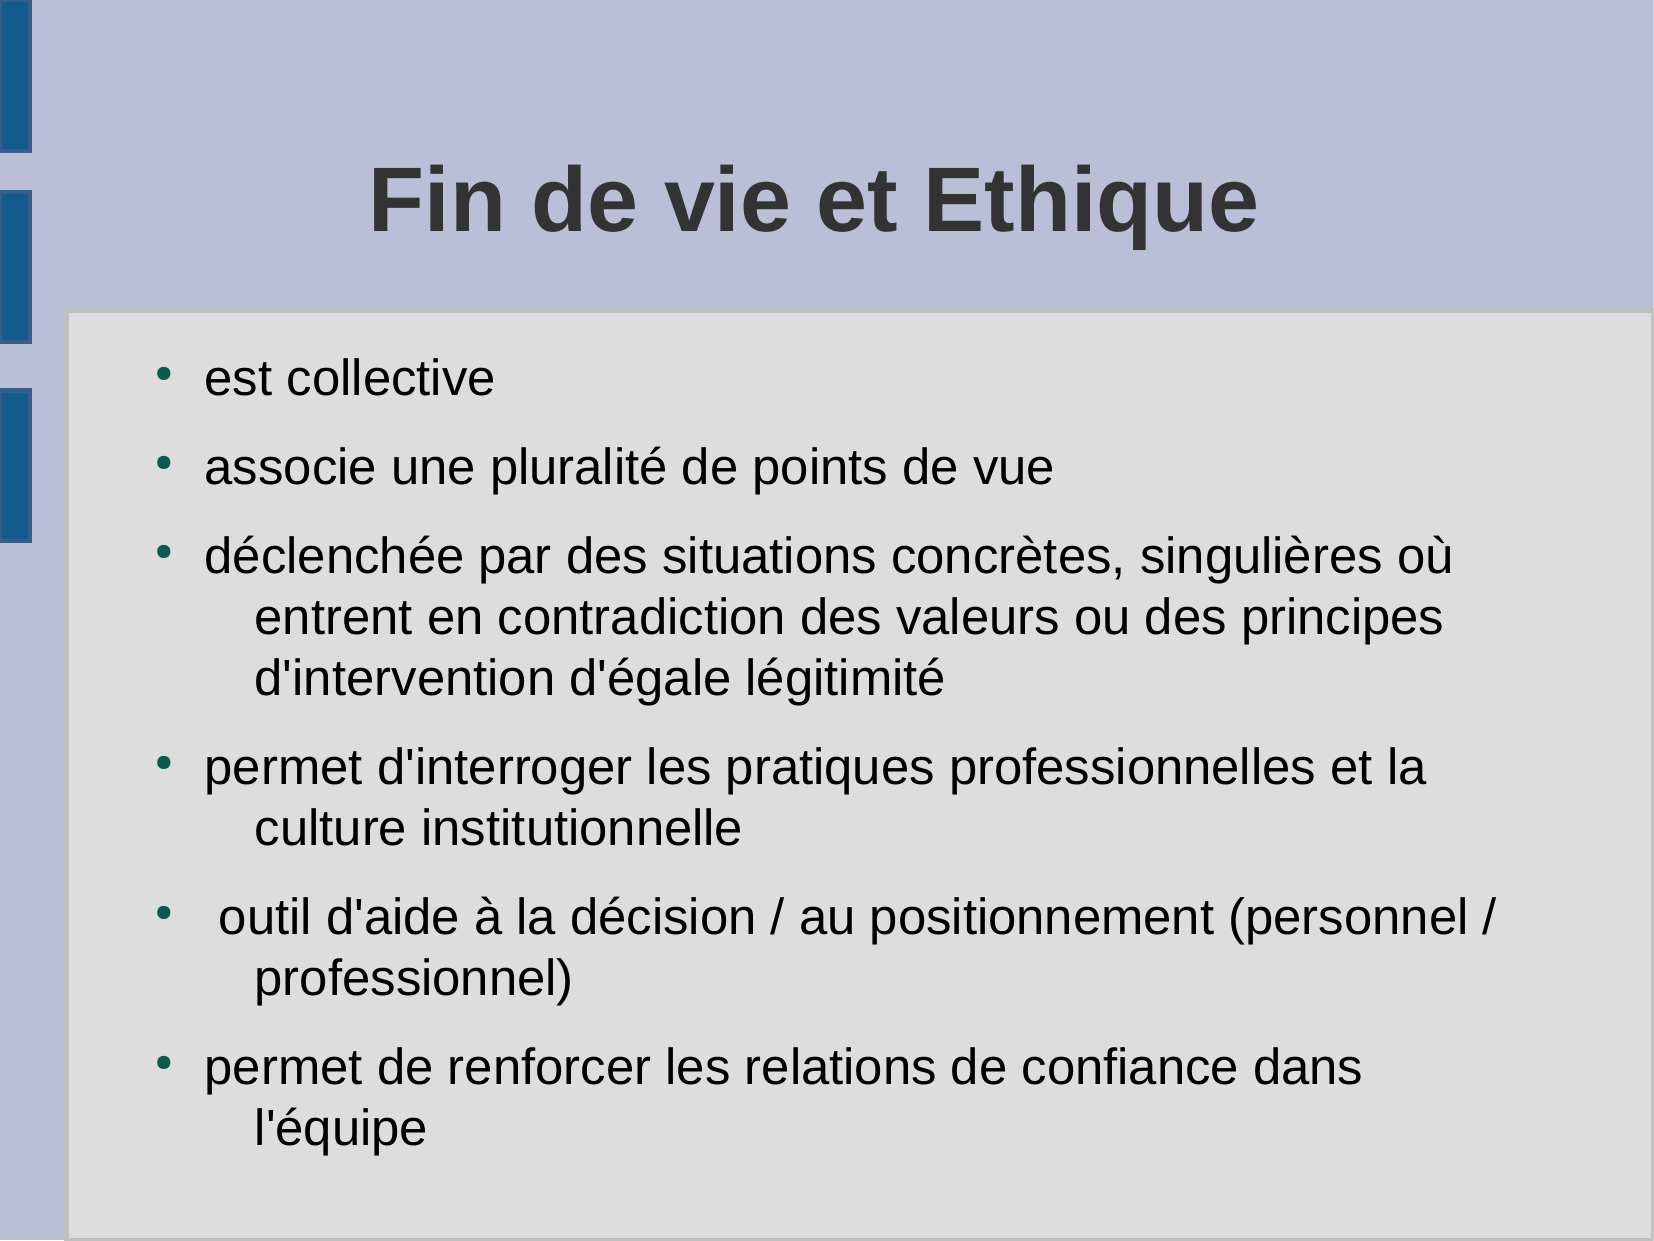

# Fin de vie et Ethique
est collective
associe une pluralité de points de vue
déclenchée par des situations concrètes, singulières où entrent en contradiction des valeurs ou des principes d'intervention d'égale légitimité
permet d'interroger les pratiques professionnelles et la culture institutionnelle
 outil d'aide à la décision / au positionnement (personnel / professionnel)
permet de renforcer les relations de confiance dans l'équipe